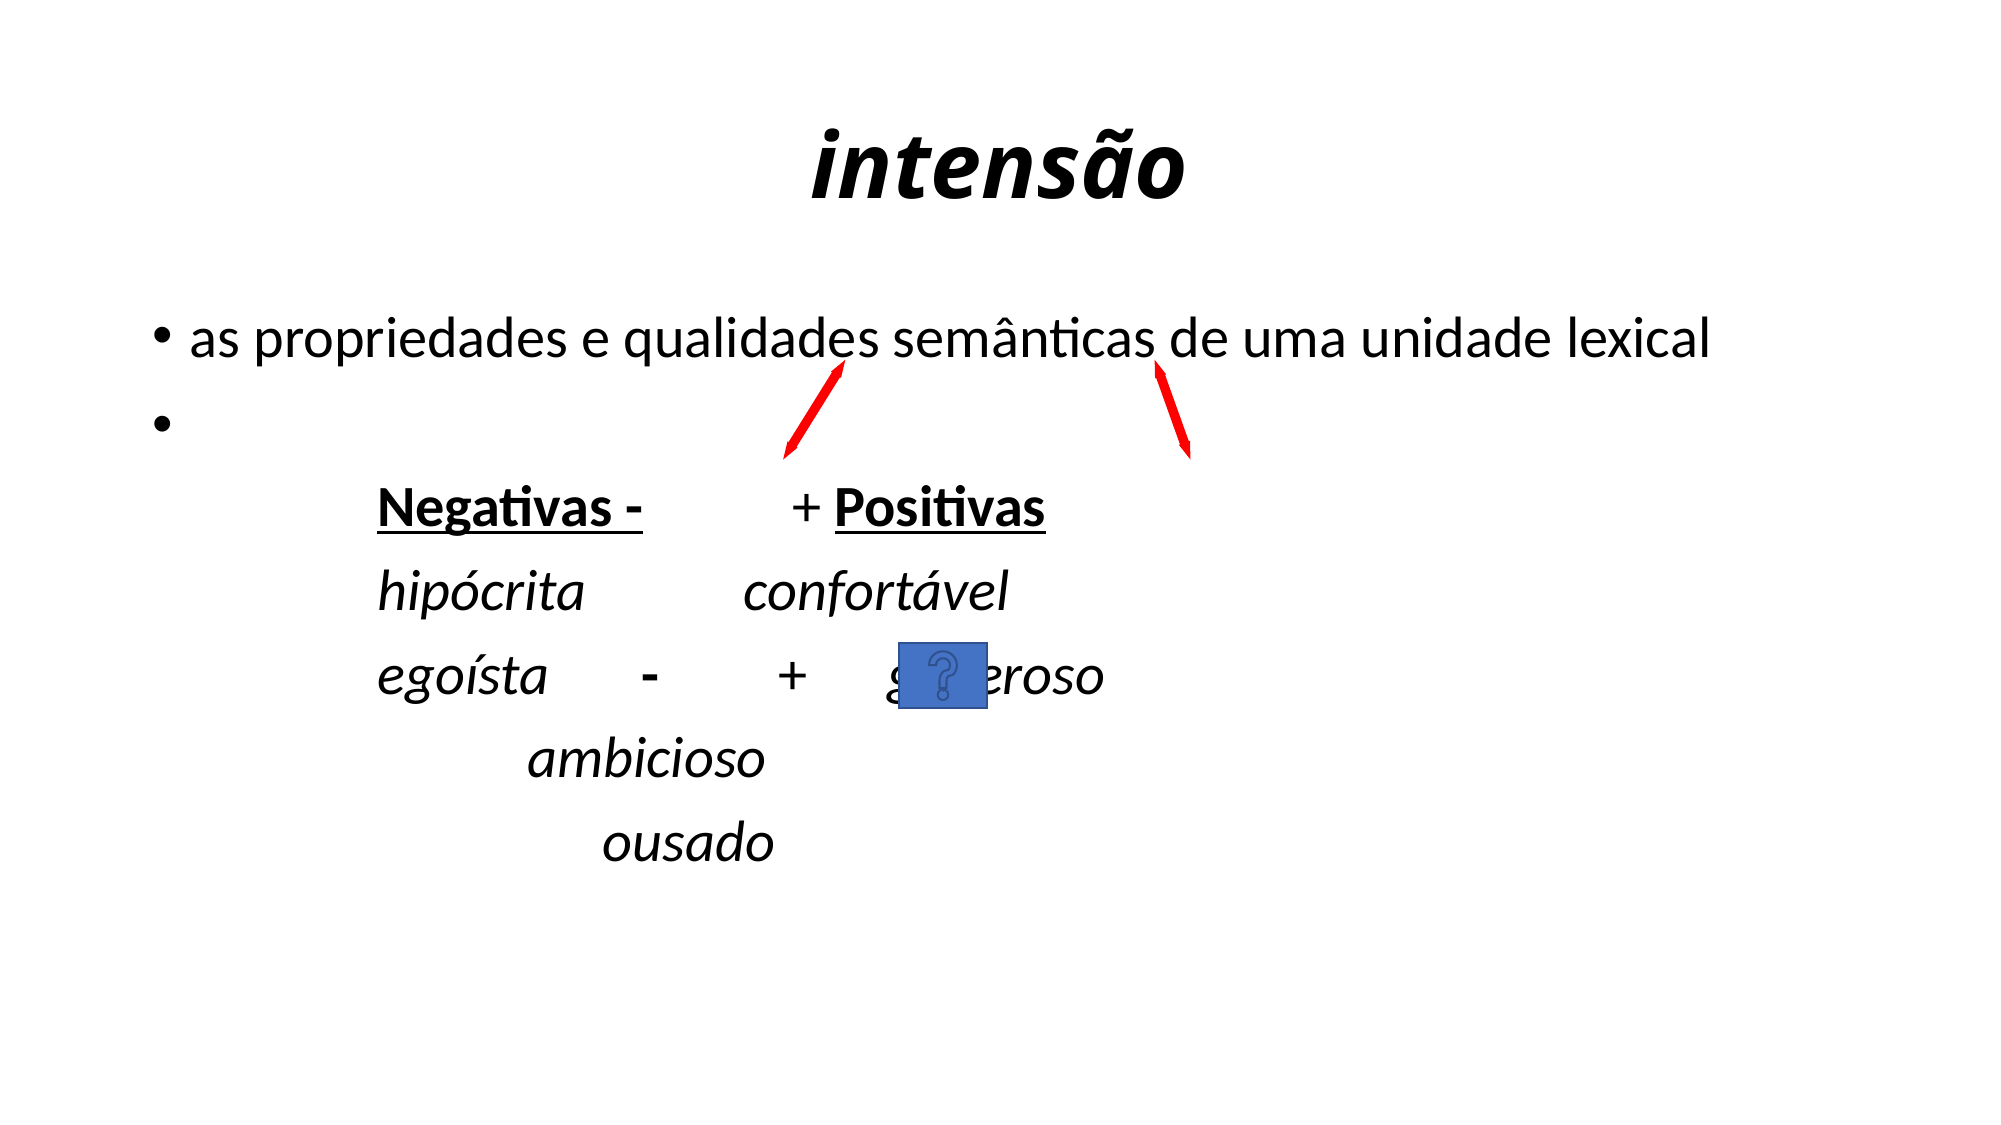

# intensão
as propriedades e qualidades semânticas de uma unidade lexical
			Negativas -		 + Positivas
			hipócrita		 confortável
			egoísta - + generoso
	 			 	ambicioso
 				ousado